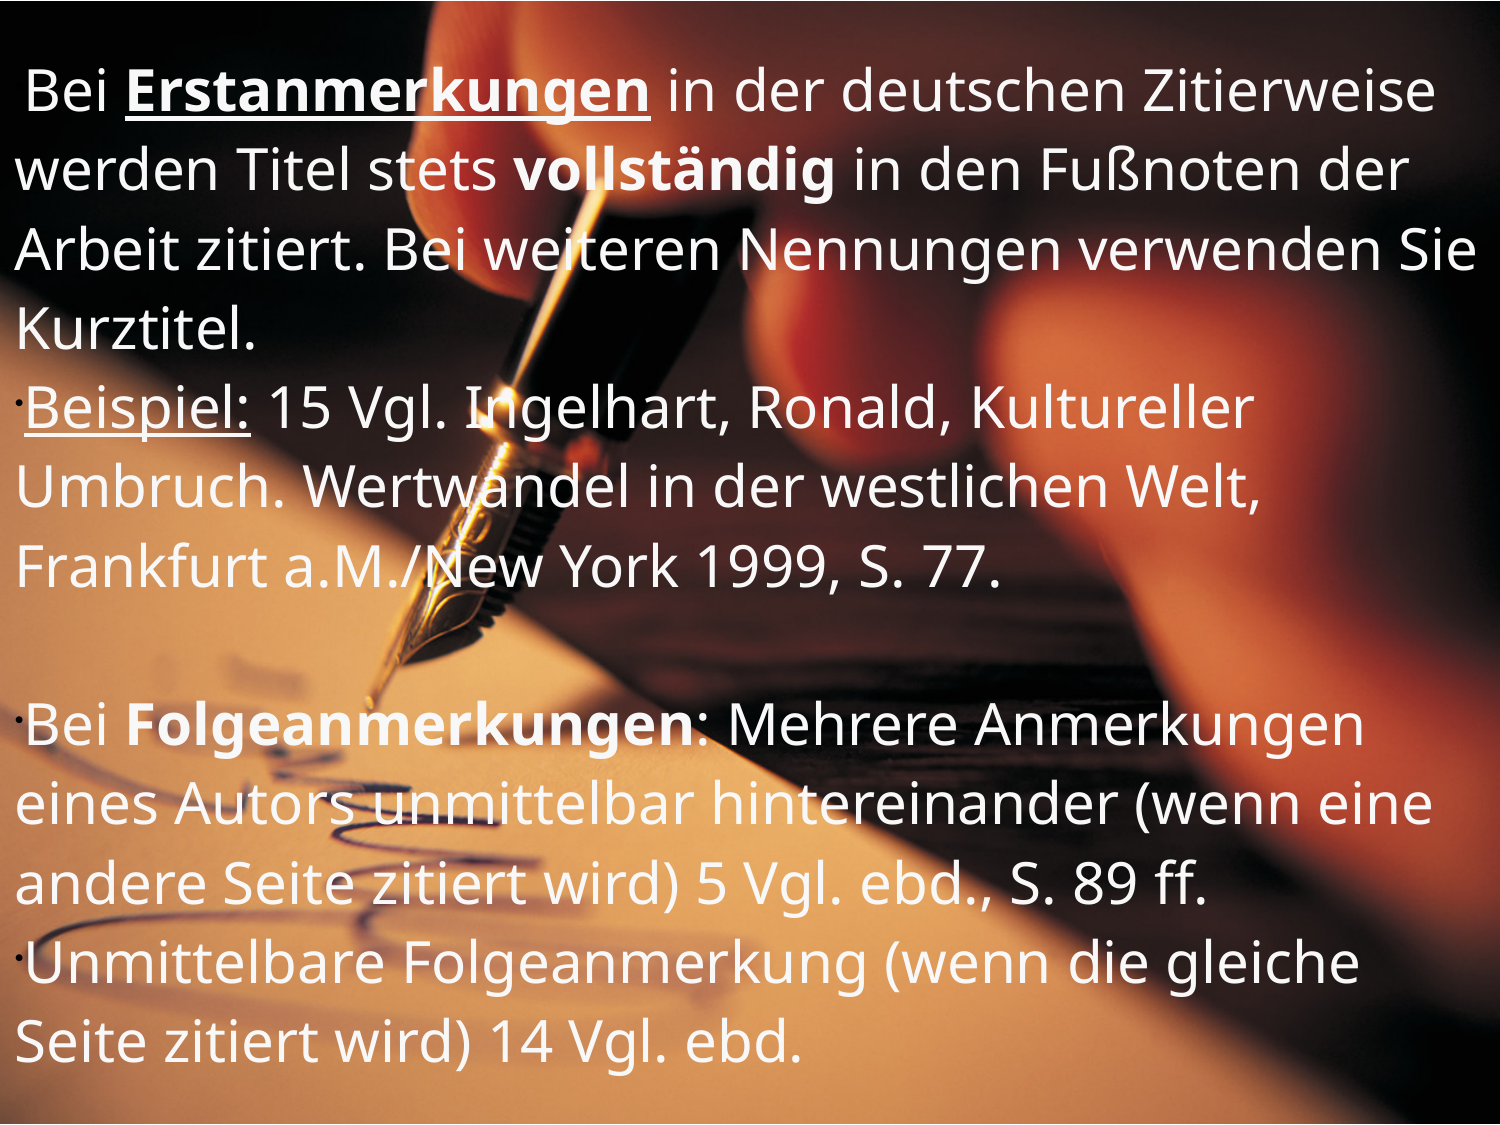

Bei Erstanmerkungen in der deutschen Zitierweise werden Titel stets vollständig in den Fußnoten der Arbeit zitiert. Bei weiteren Nennungen verwenden Sie Kurztitel.
Beispiel: 15 Vgl. Ingelhart, Ronald, Kultureller Umbruch. Wertwandel in der westlichen Welt, Frankfurt a.M./New York 1999, S. 77.
Bei Folgeanmerkungen: Mehrere Anmerkungen eines Autors unmittelbar hintereinander (wenn eine andere Seite zitiert wird) 5 Vgl. ebd., S. 89 ff.
Unmittelbare Folgeanmerkung (wenn die gleiche Seite zitiert wird) 14 Vgl. ebd.